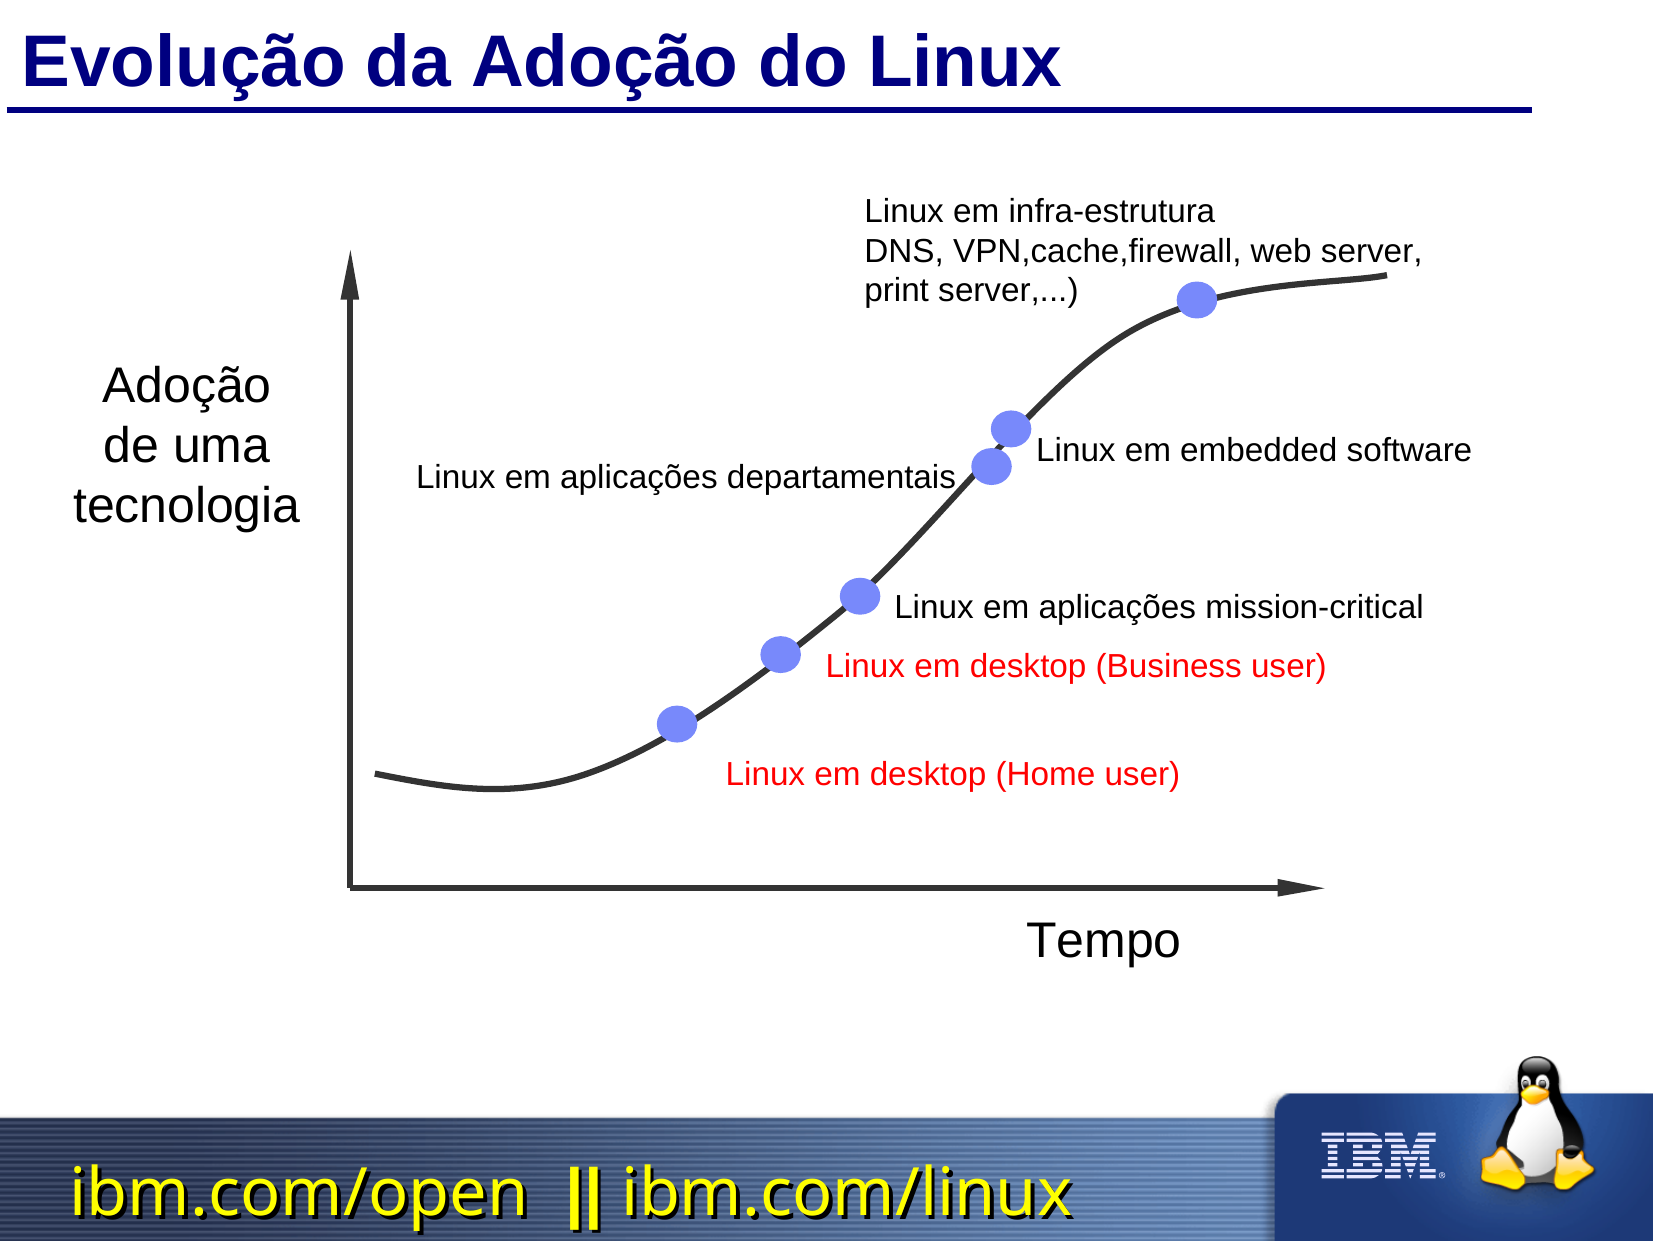

Evolução da Adoção do Linux
Linux em infra-estrutura
DNS, VPN,cache,firewall, web server,
print server,...)
Adoção
de uma
tecnologia
Linux em embedded software
Linux em aplicações departamentais
Linux em aplicações mission-critical
Linux em desktop (Business user)
Linux em desktop (Home user)
Tempo